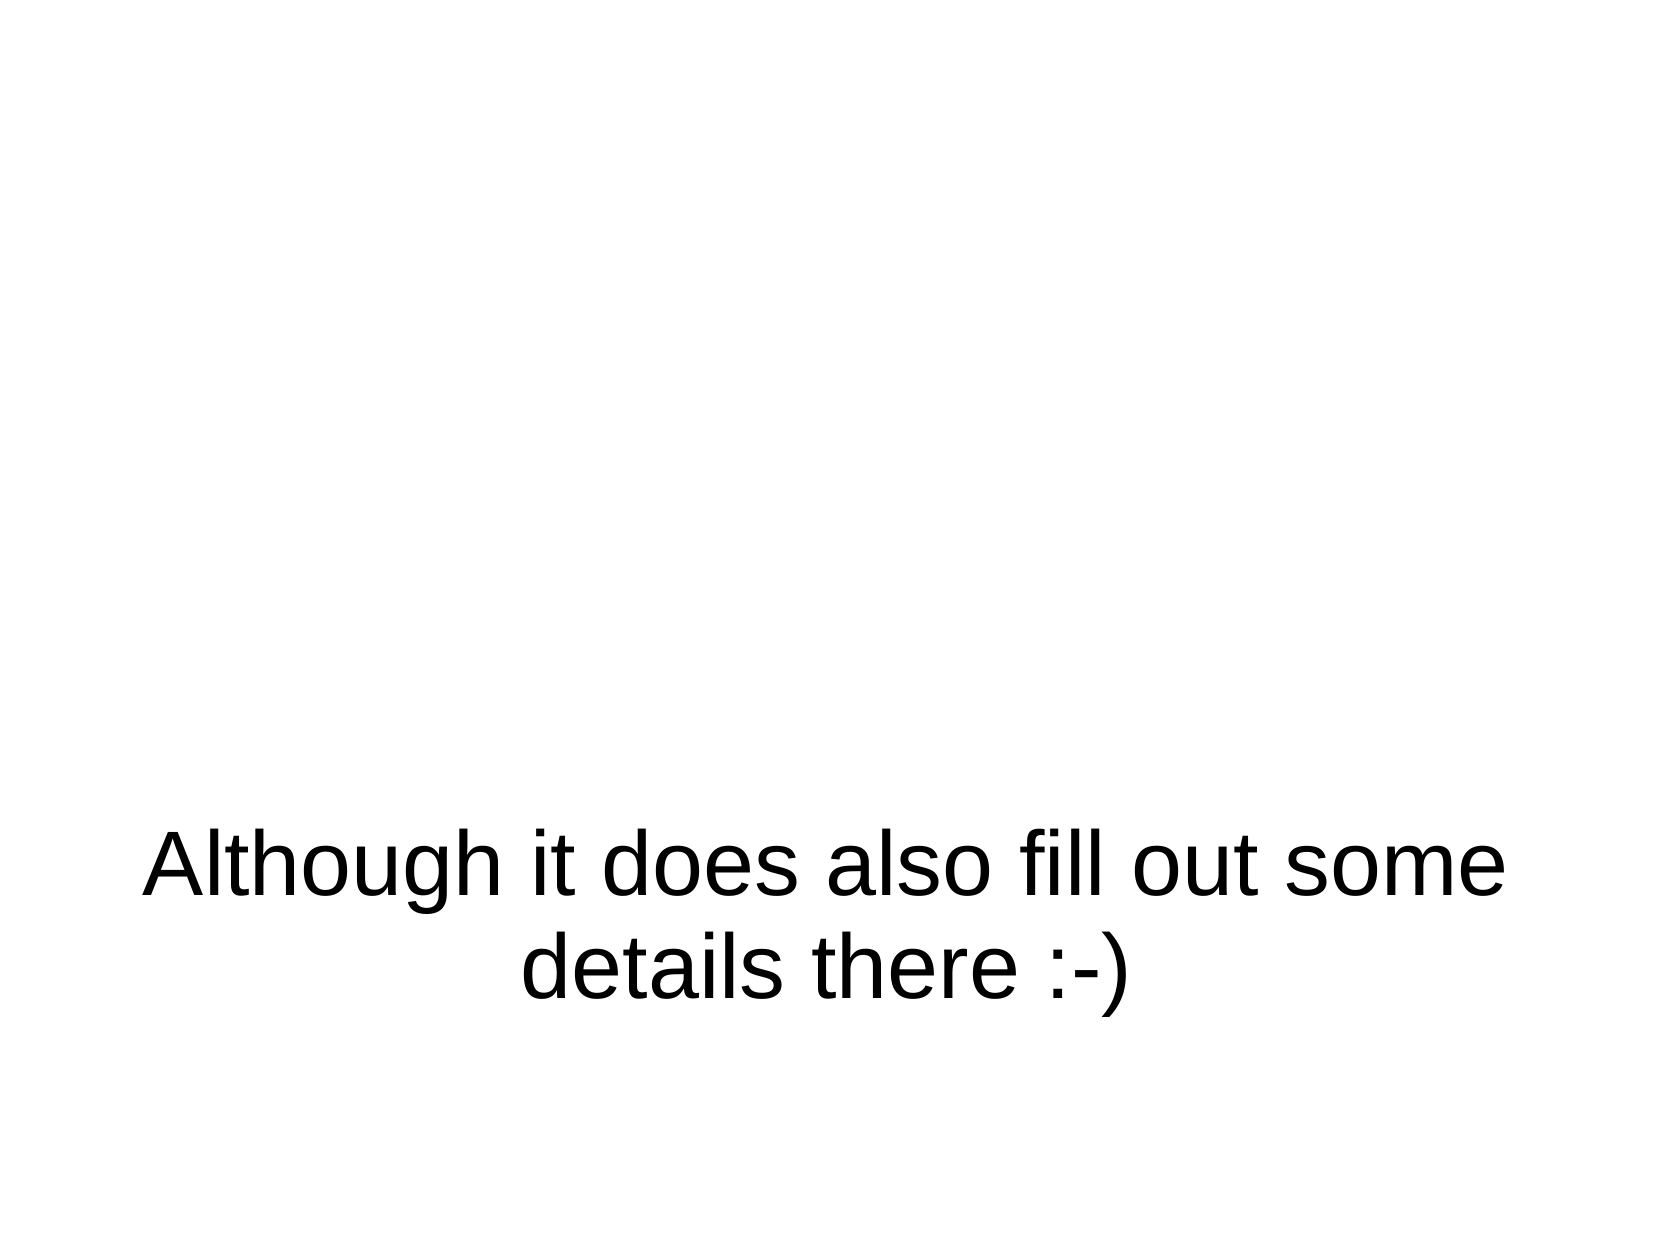

# Although it does also fill out some details there :-)